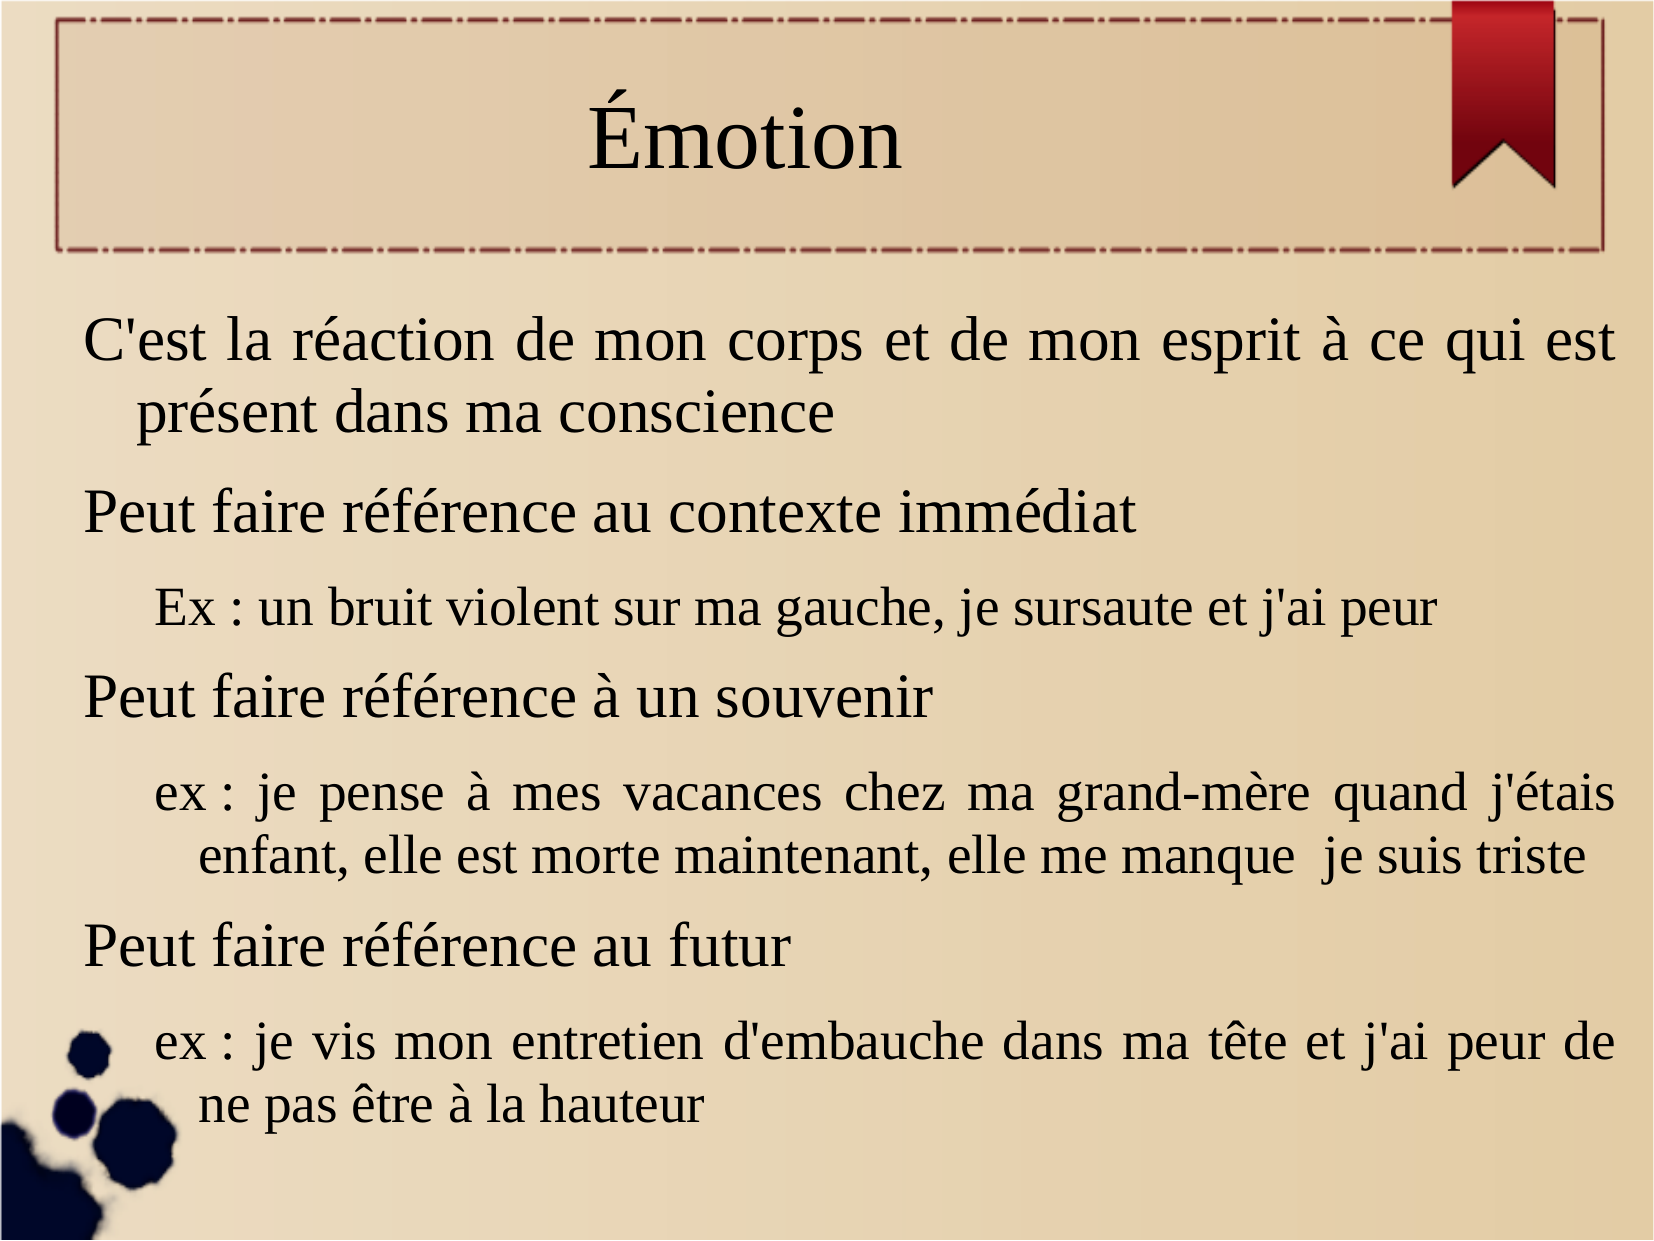

# Émotion
C'est la réaction de mon corps et de mon esprit à ce qui est présent dans ma conscience
Peut faire référence au contexte immédiat
Ex : un bruit violent sur ma gauche, je sursaute et j'ai peur
Peut faire référence à un souvenir
ex : je pense à mes vacances chez ma grand-mère quand j'étais enfant, elle est morte maintenant, elle me manque je suis triste
Peut faire référence au futur
ex : je vis mon entretien d'embauche dans ma tête et j'ai peur de ne pas être à la hauteur